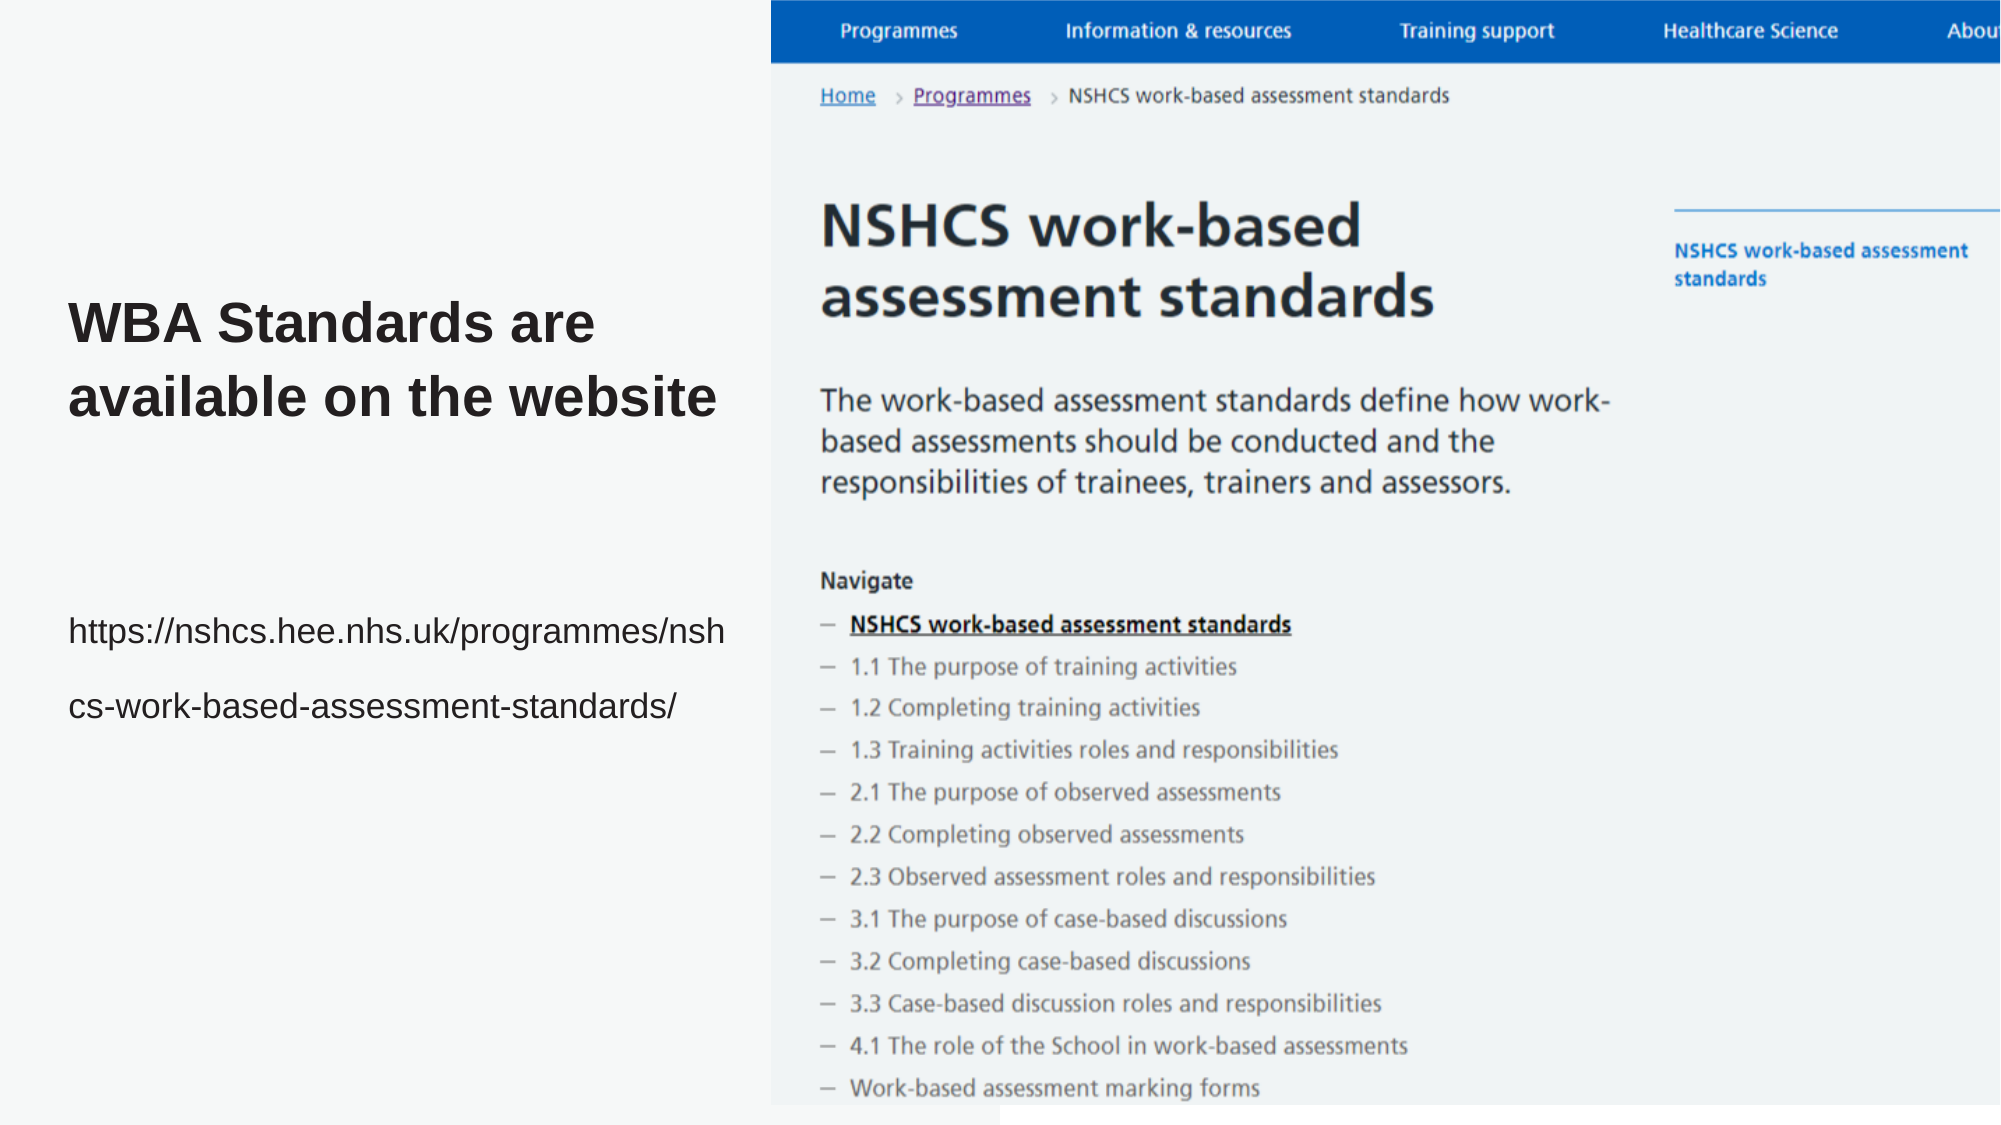

# WBA Standards are available on the website https://nshcs.hee.nhs.uk/programmes/nshcs-work-based-assessment-standards/